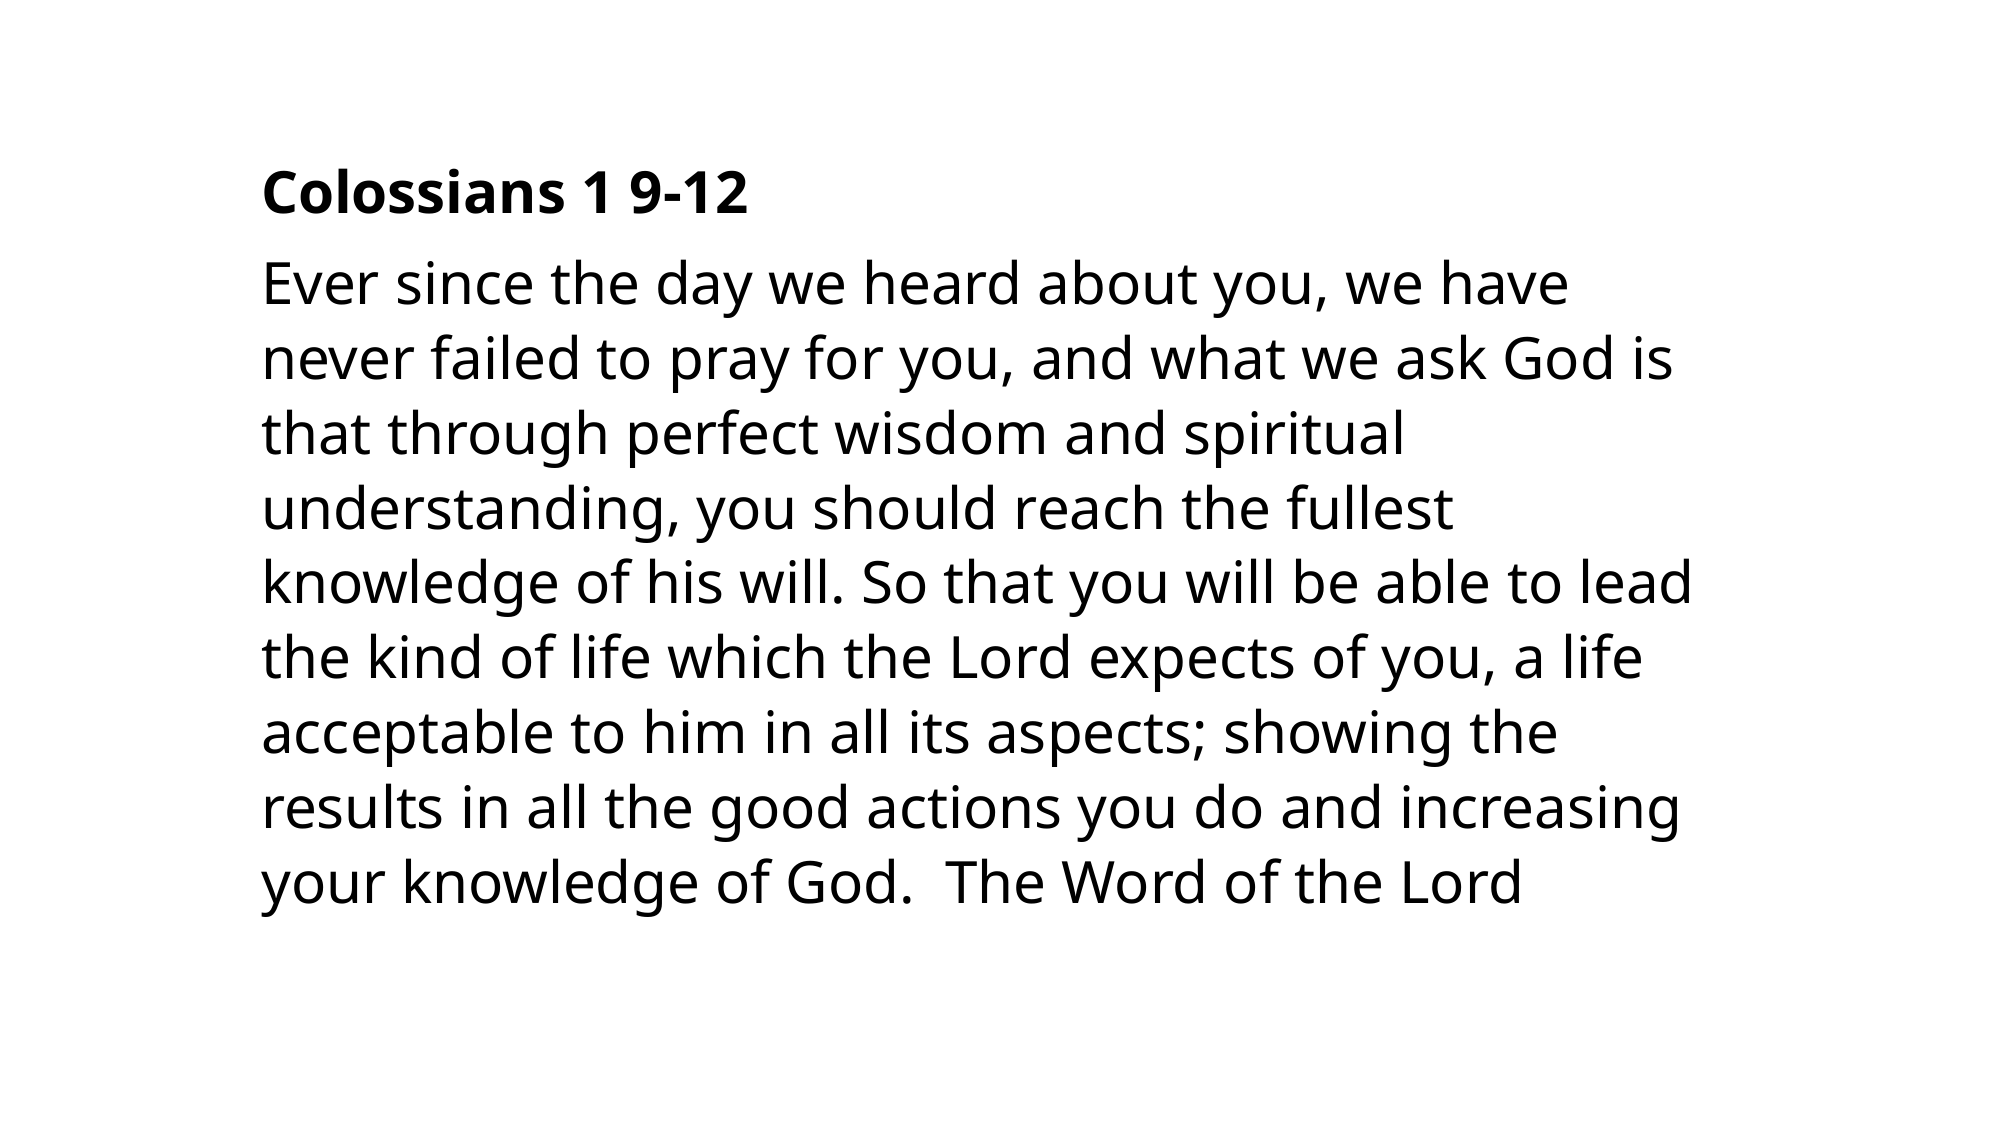

Colossians 1 9-12
Ever since the day we heard about you, we have never failed to pray for you, and what we ask God is that through perfect wisdom and spiritual understanding, you should reach the fullest knowledge of his will. So that you will be able to lead the kind of life which the Lord expects of you, a life acceptable to him in all its aspects; showing the results in all the good actions you do and increasing your knowledge of God. The Word of the Lord